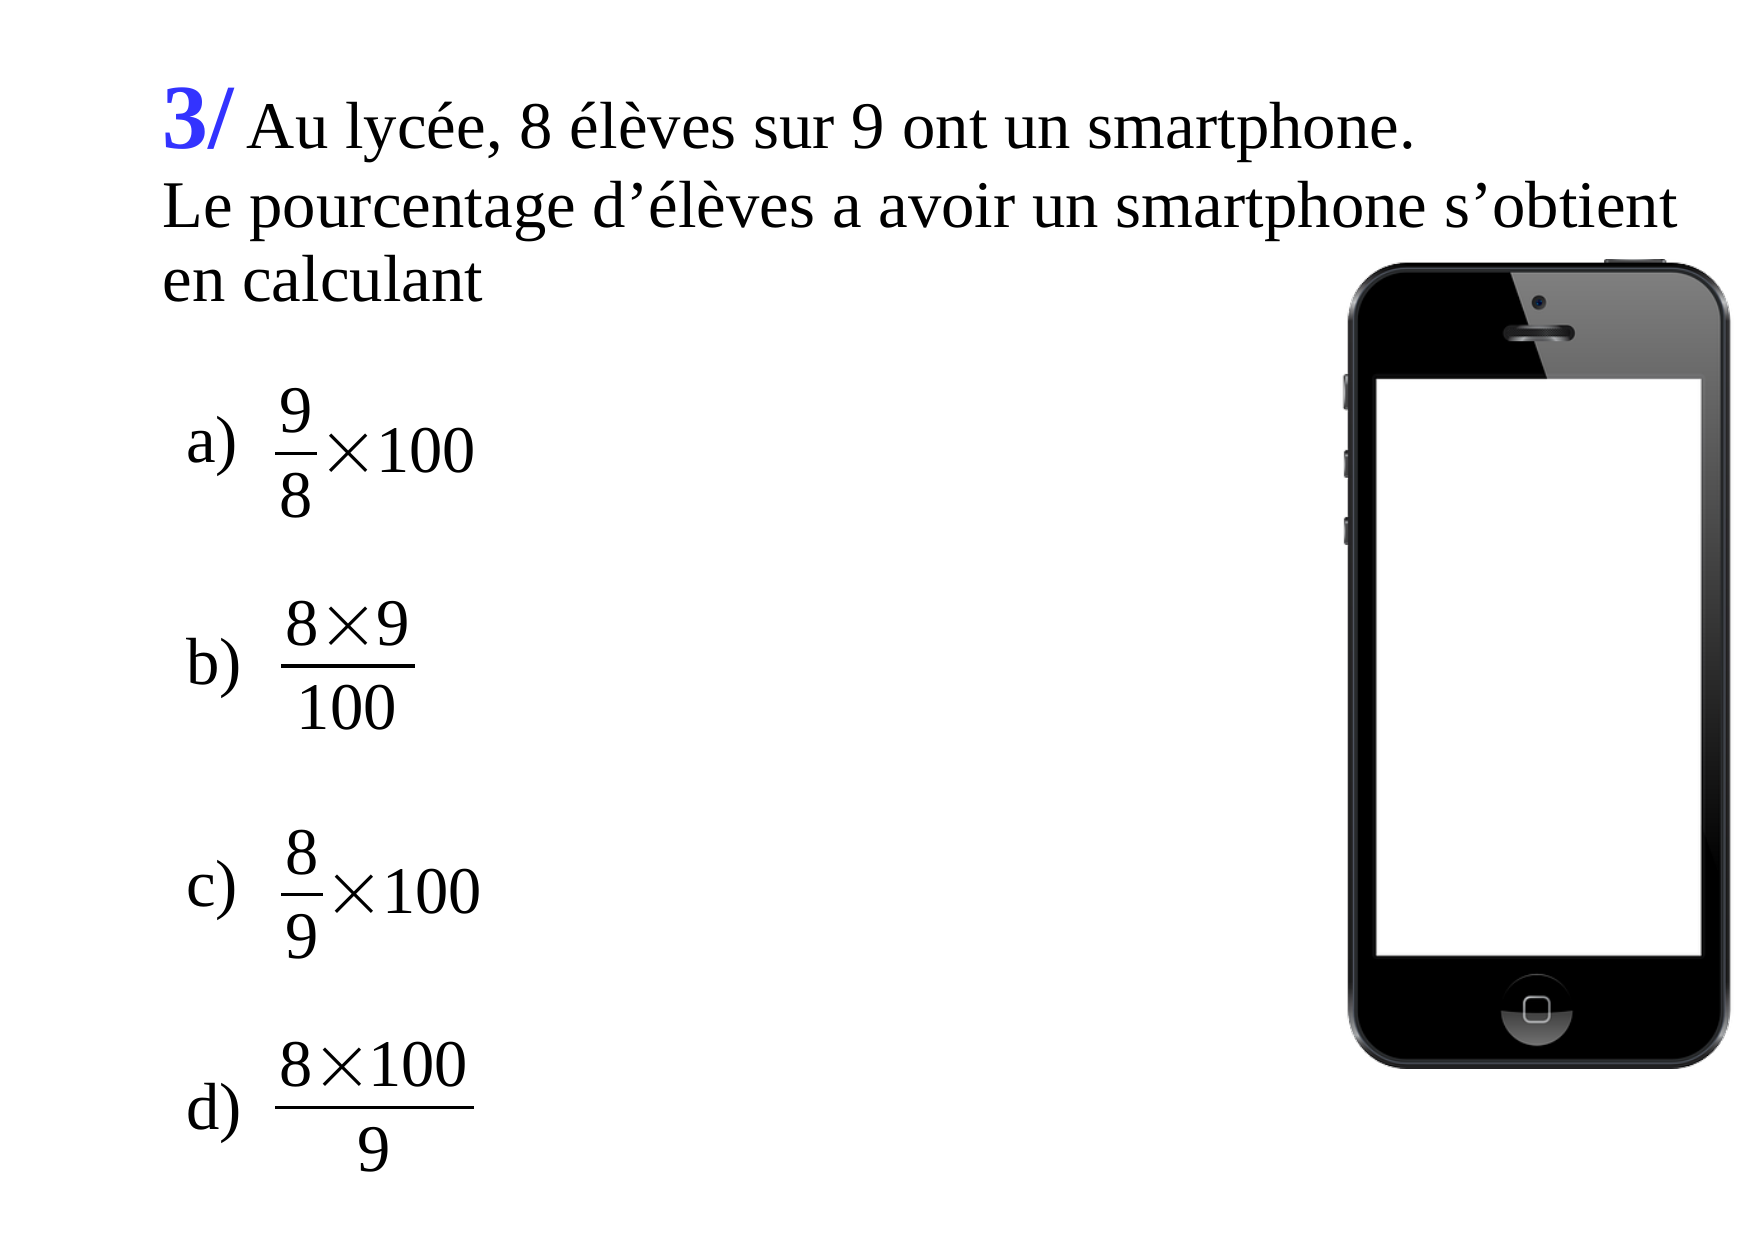

3/ Au lycée, 8 élèves sur 9 ont un smartphone.
Le pourcentage d’élèves a avoir un smartphone s’obtient
en calculant
a)
b)
c)
d)